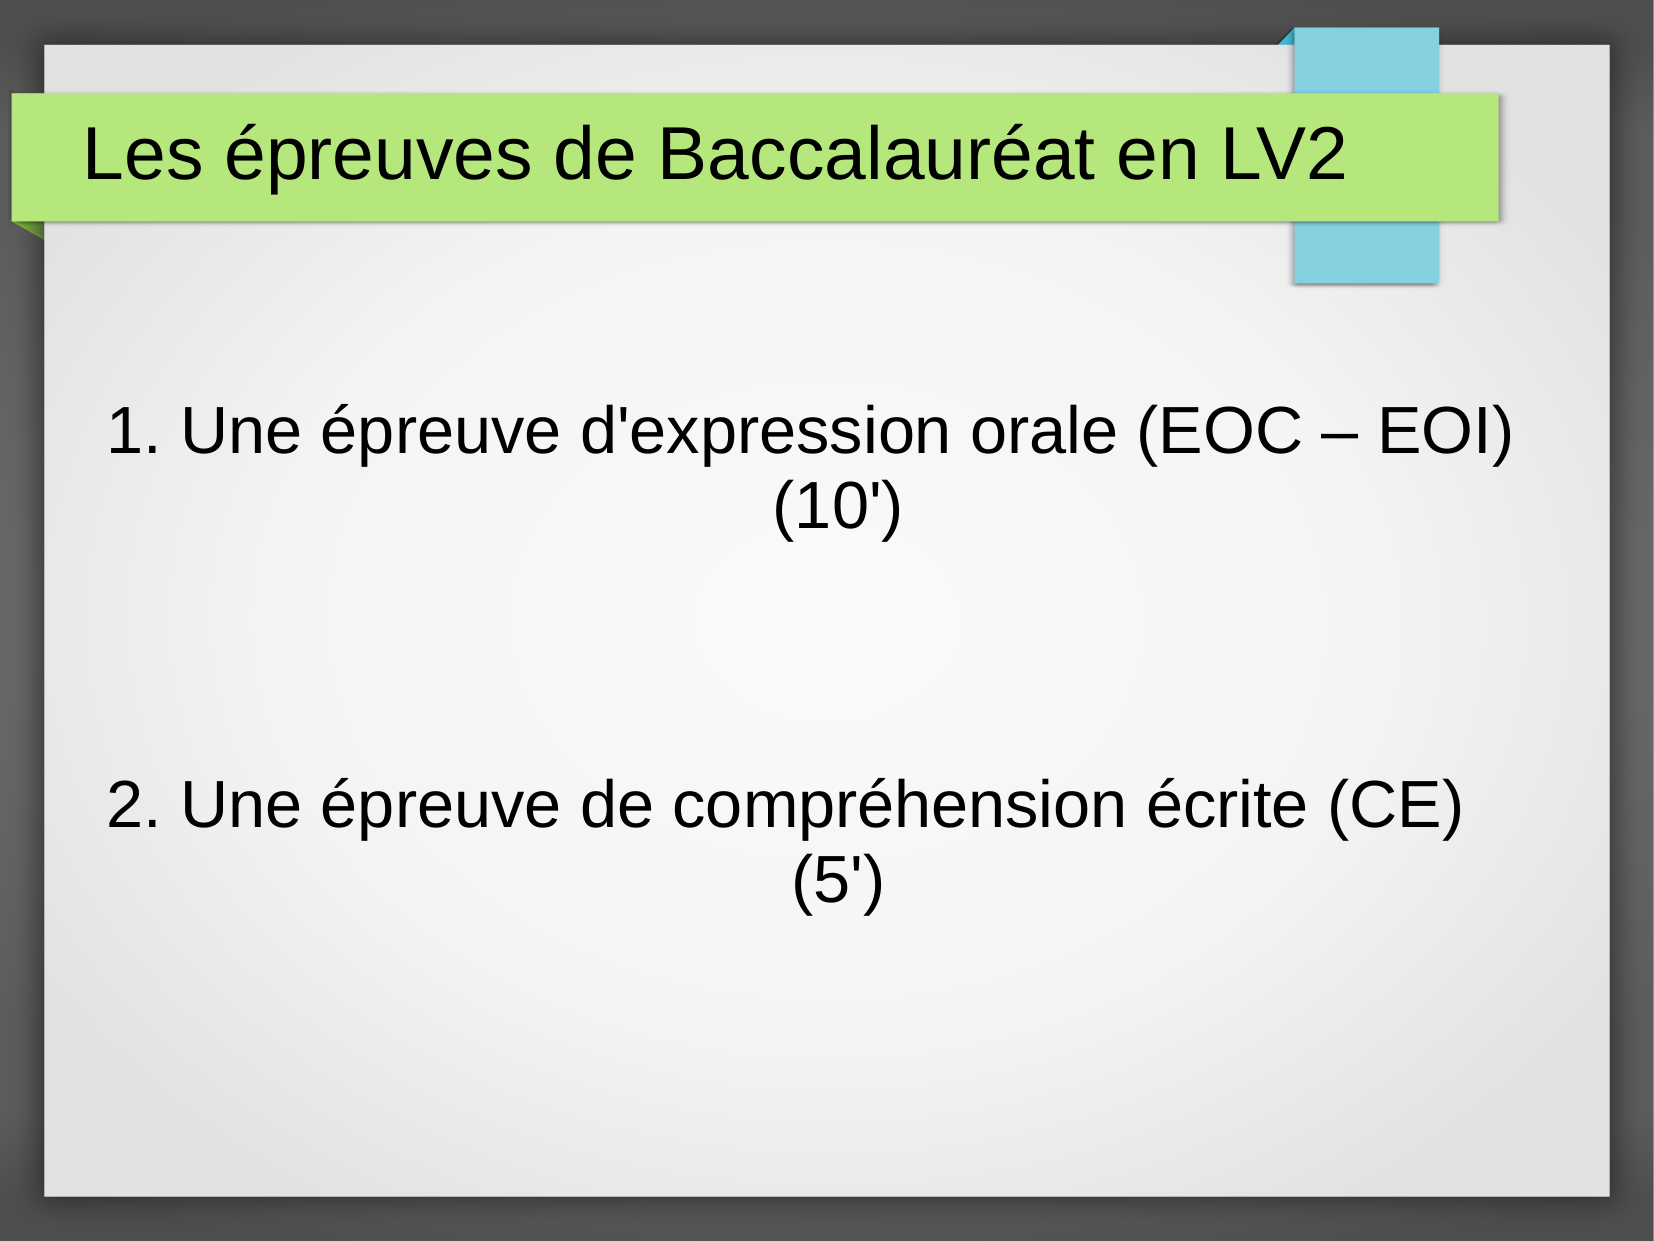

# Les épreuves de Baccalauréat en LV2
1. Une épreuve d'expression orale (EOC – EOI)
(10')
2. Une épreuve de compréhension écrite (CE)
(5')